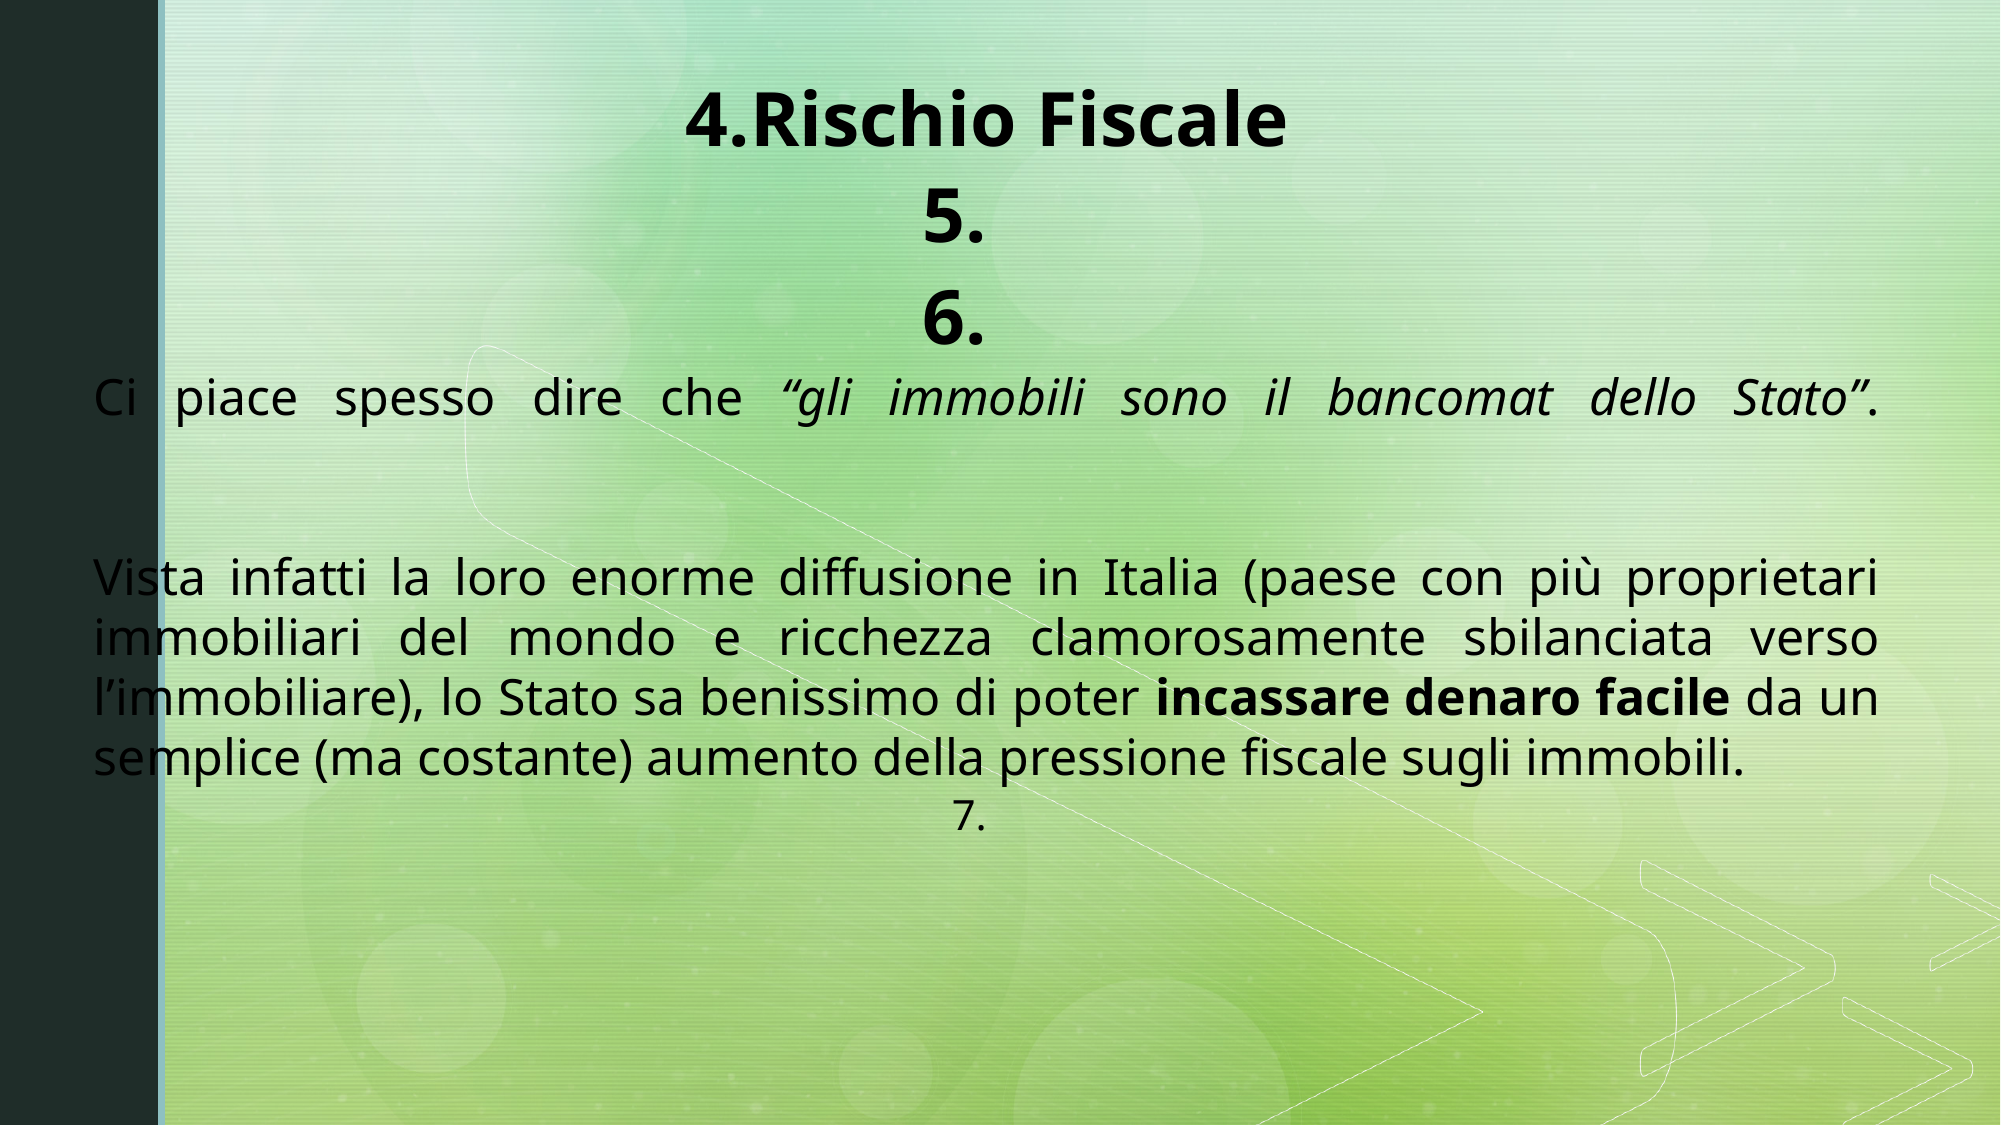

Rischio Fiscale
Ci piace spesso dire che “gli immobili sono il bancomat dello Stato”.
Vista infatti la loro enorme diffusione in Italia (paese con più proprietari immobiliari del mondo e ricchezza clamorosamente sbilanciata verso l’immobiliare), lo Stato sa benissimo di poter incassare denaro facile da un semplice (ma costante) aumento della pressione fiscale sugli immobili.